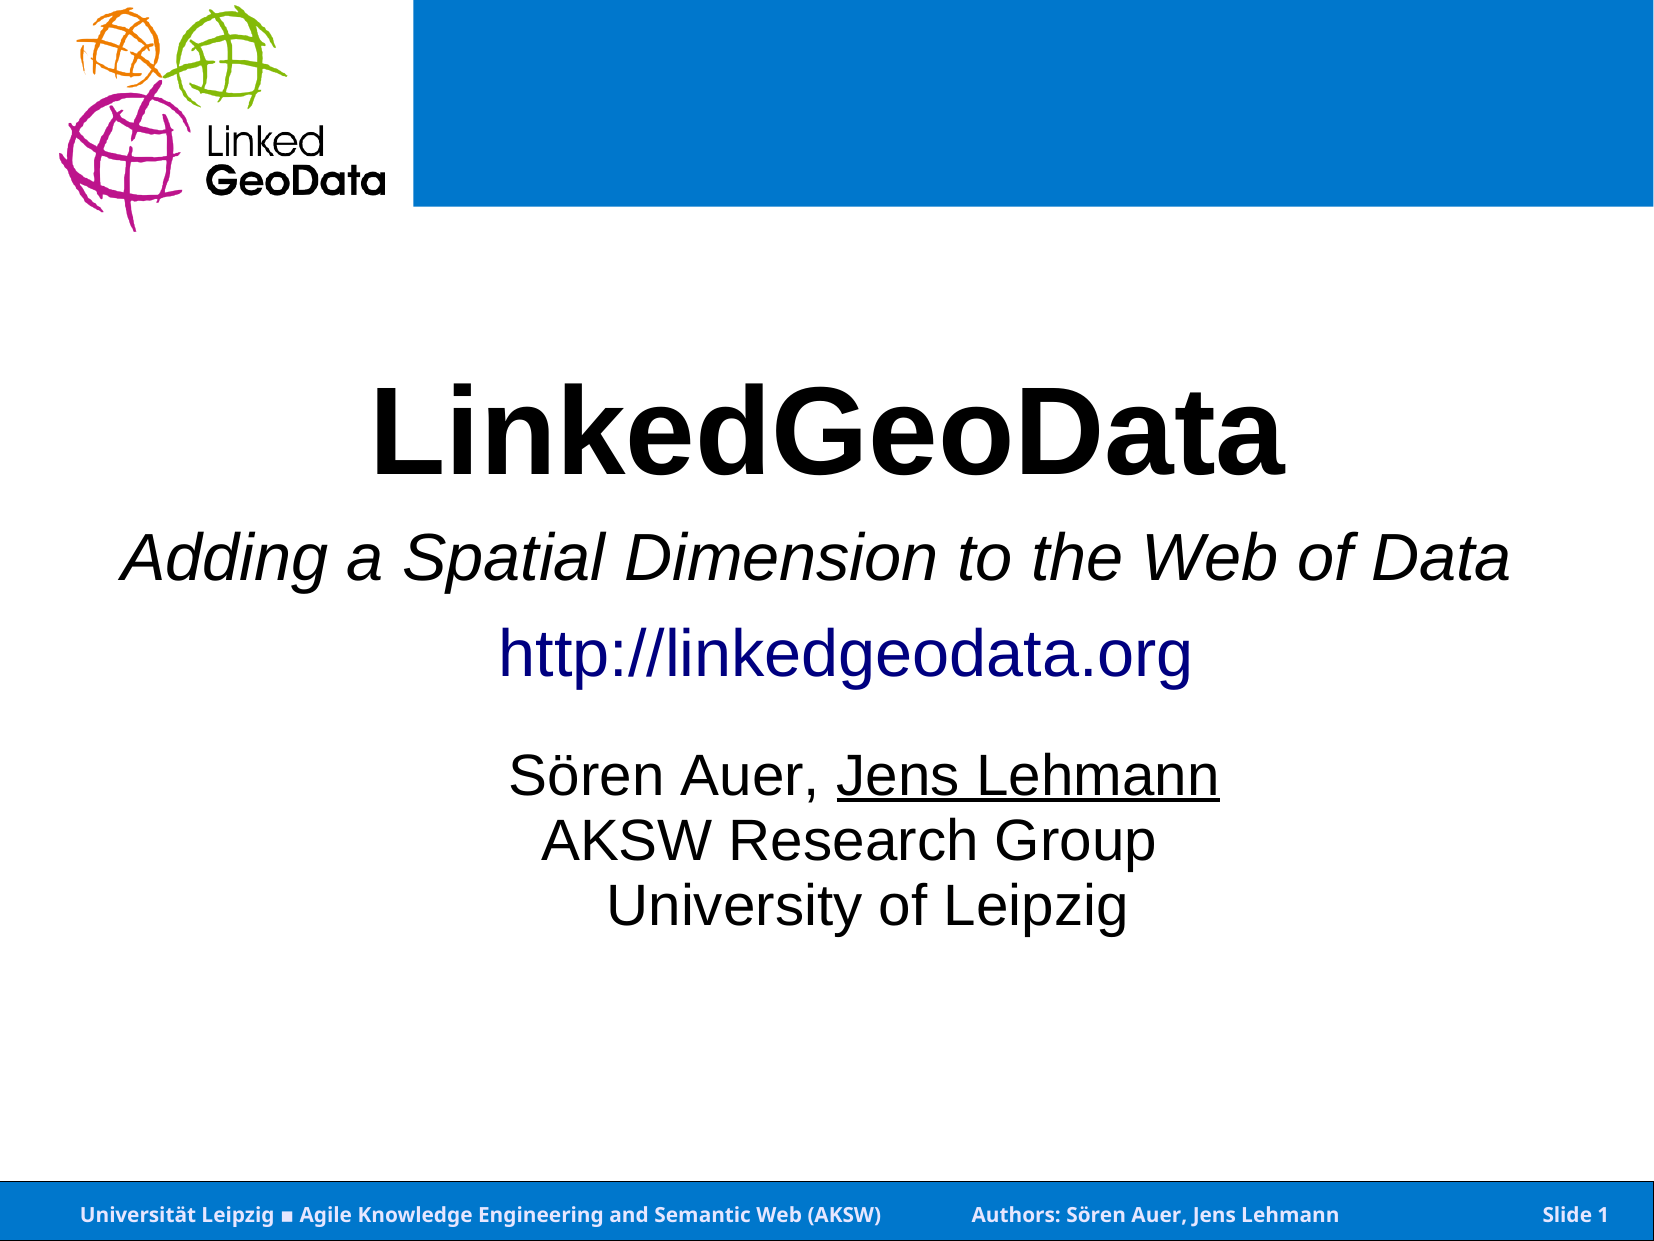

LinkedGeoData
Adding a Spatial Dimension to the Web of Data
http://linkedgeodata.org
Sören Auer, Jens Lehmann
 AKSW Research Group
 University of Leipzig